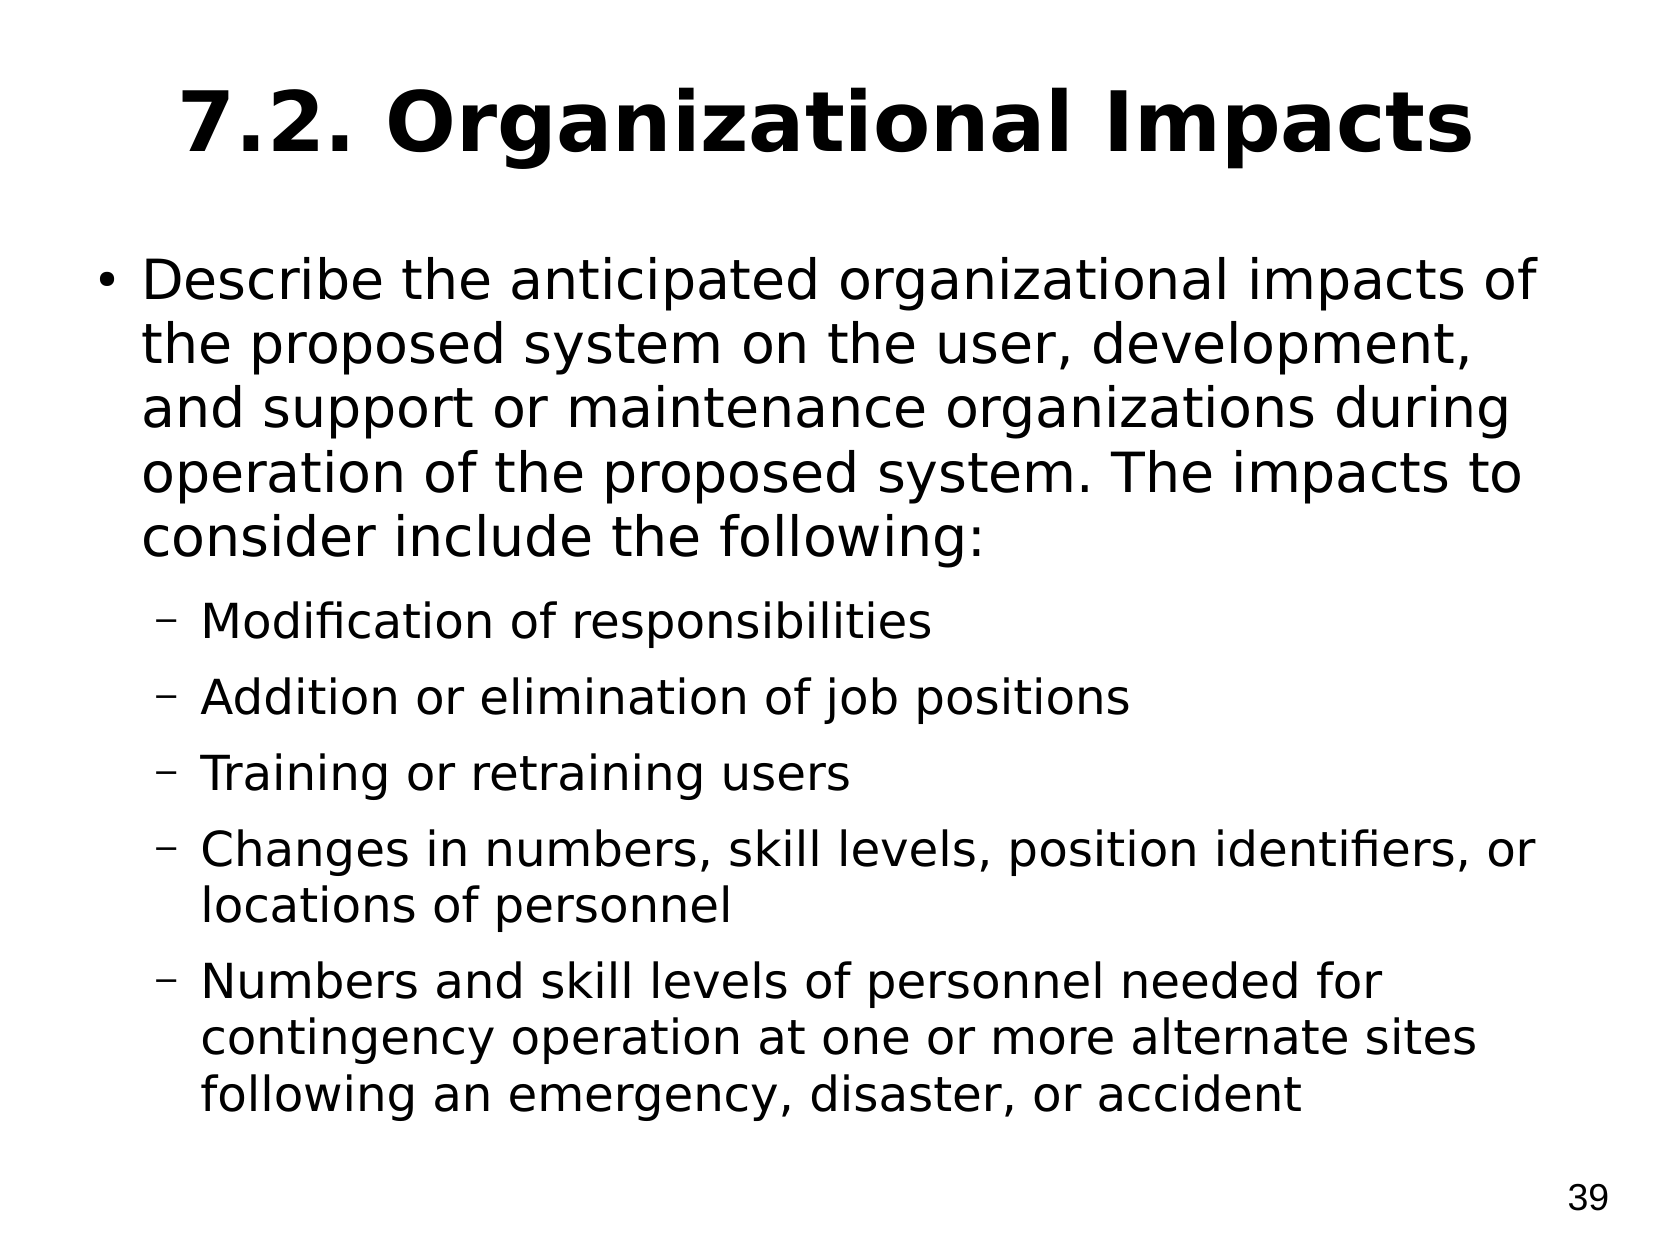

# 7.2. Organizational Impacts
Describe the anticipated organizational impacts of the proposed system on the user, development, and support or maintenance organizations during operation of the proposed system. The impacts to consider include the following:
Modification of responsibilities
Addition or elimination of job positions
Training or retraining users
Changes in numbers, skill levels, position identifiers, or locations of personnel
Numbers and skill levels of personnel needed for contingency operation at one or more alternate sites following an emergency, disaster, or accident